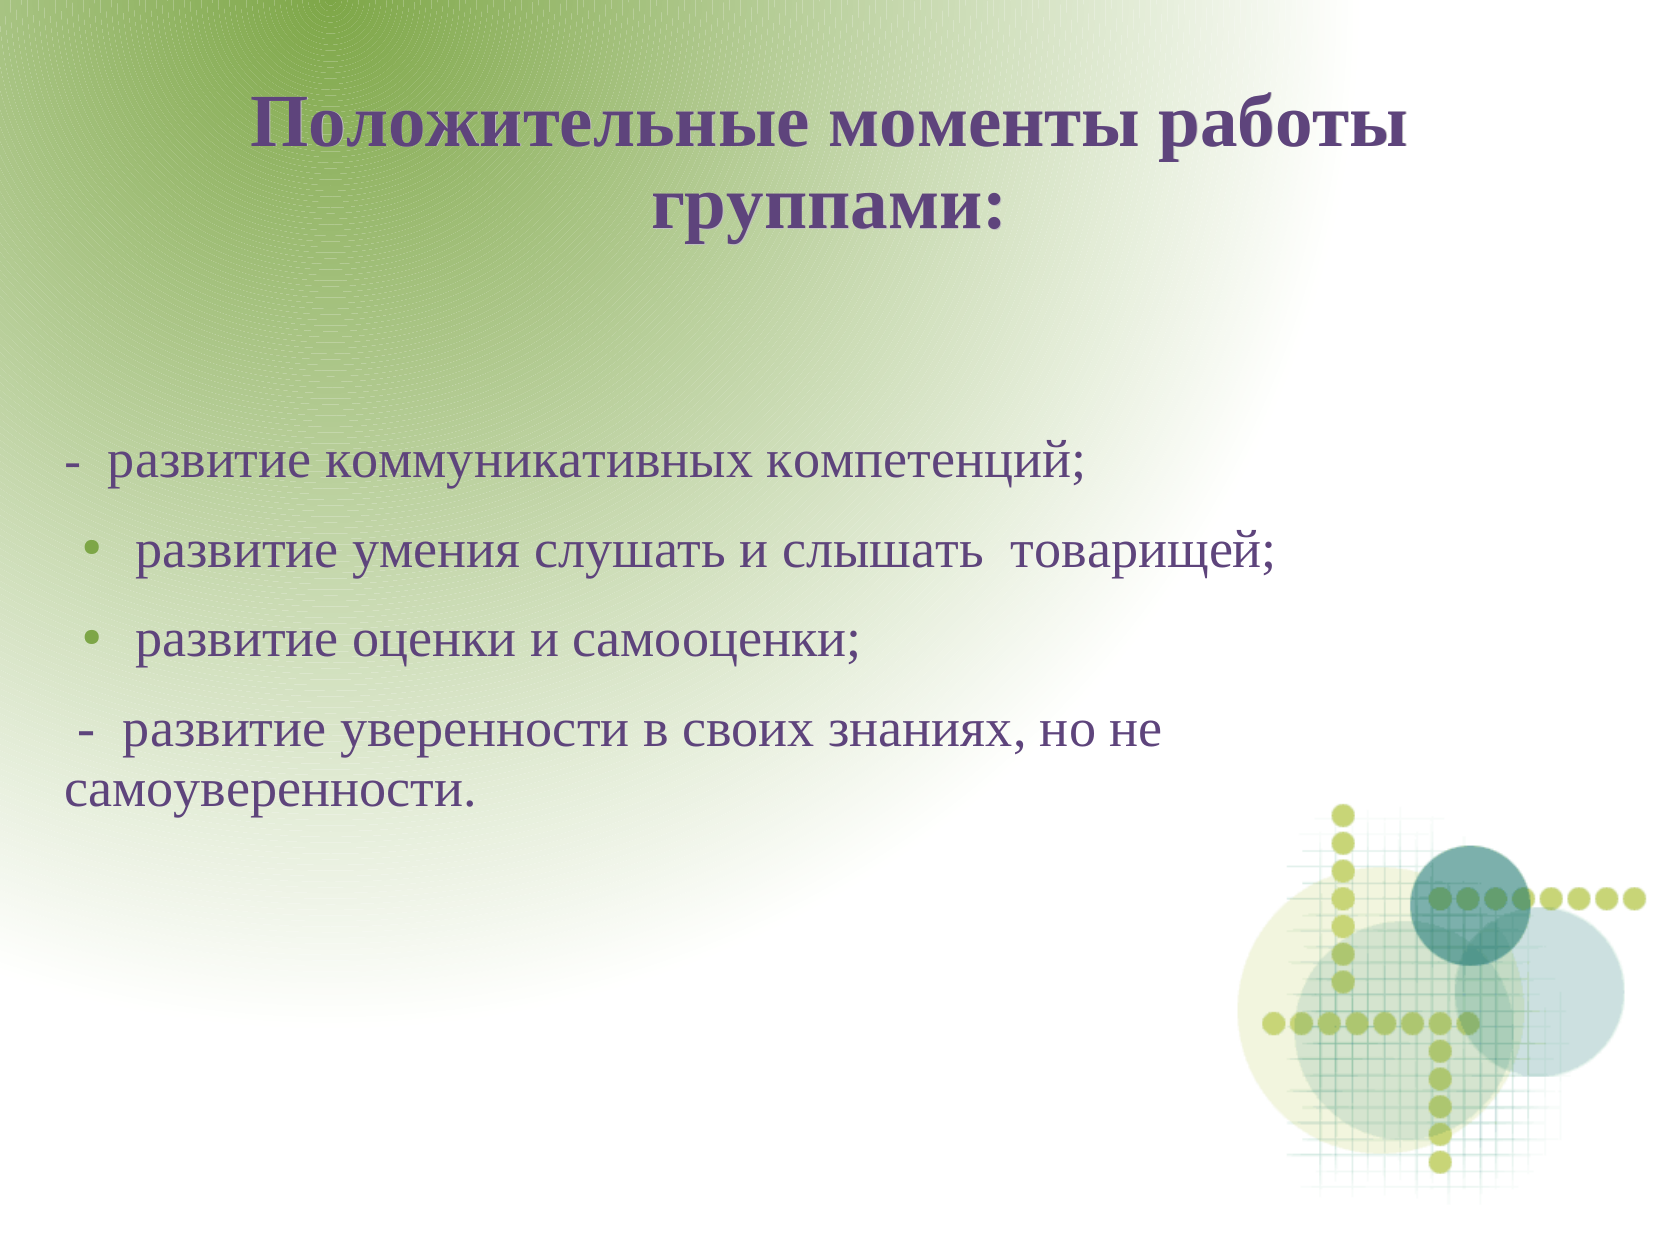

# Положительные моменты работы группами:
- развитие коммуникативных компетенций;
развитие умения слушать и слышать товарищей;
развитие оценки и самооценки;
 - развитие уверенности в своих знаниях, но не самоуверенности.